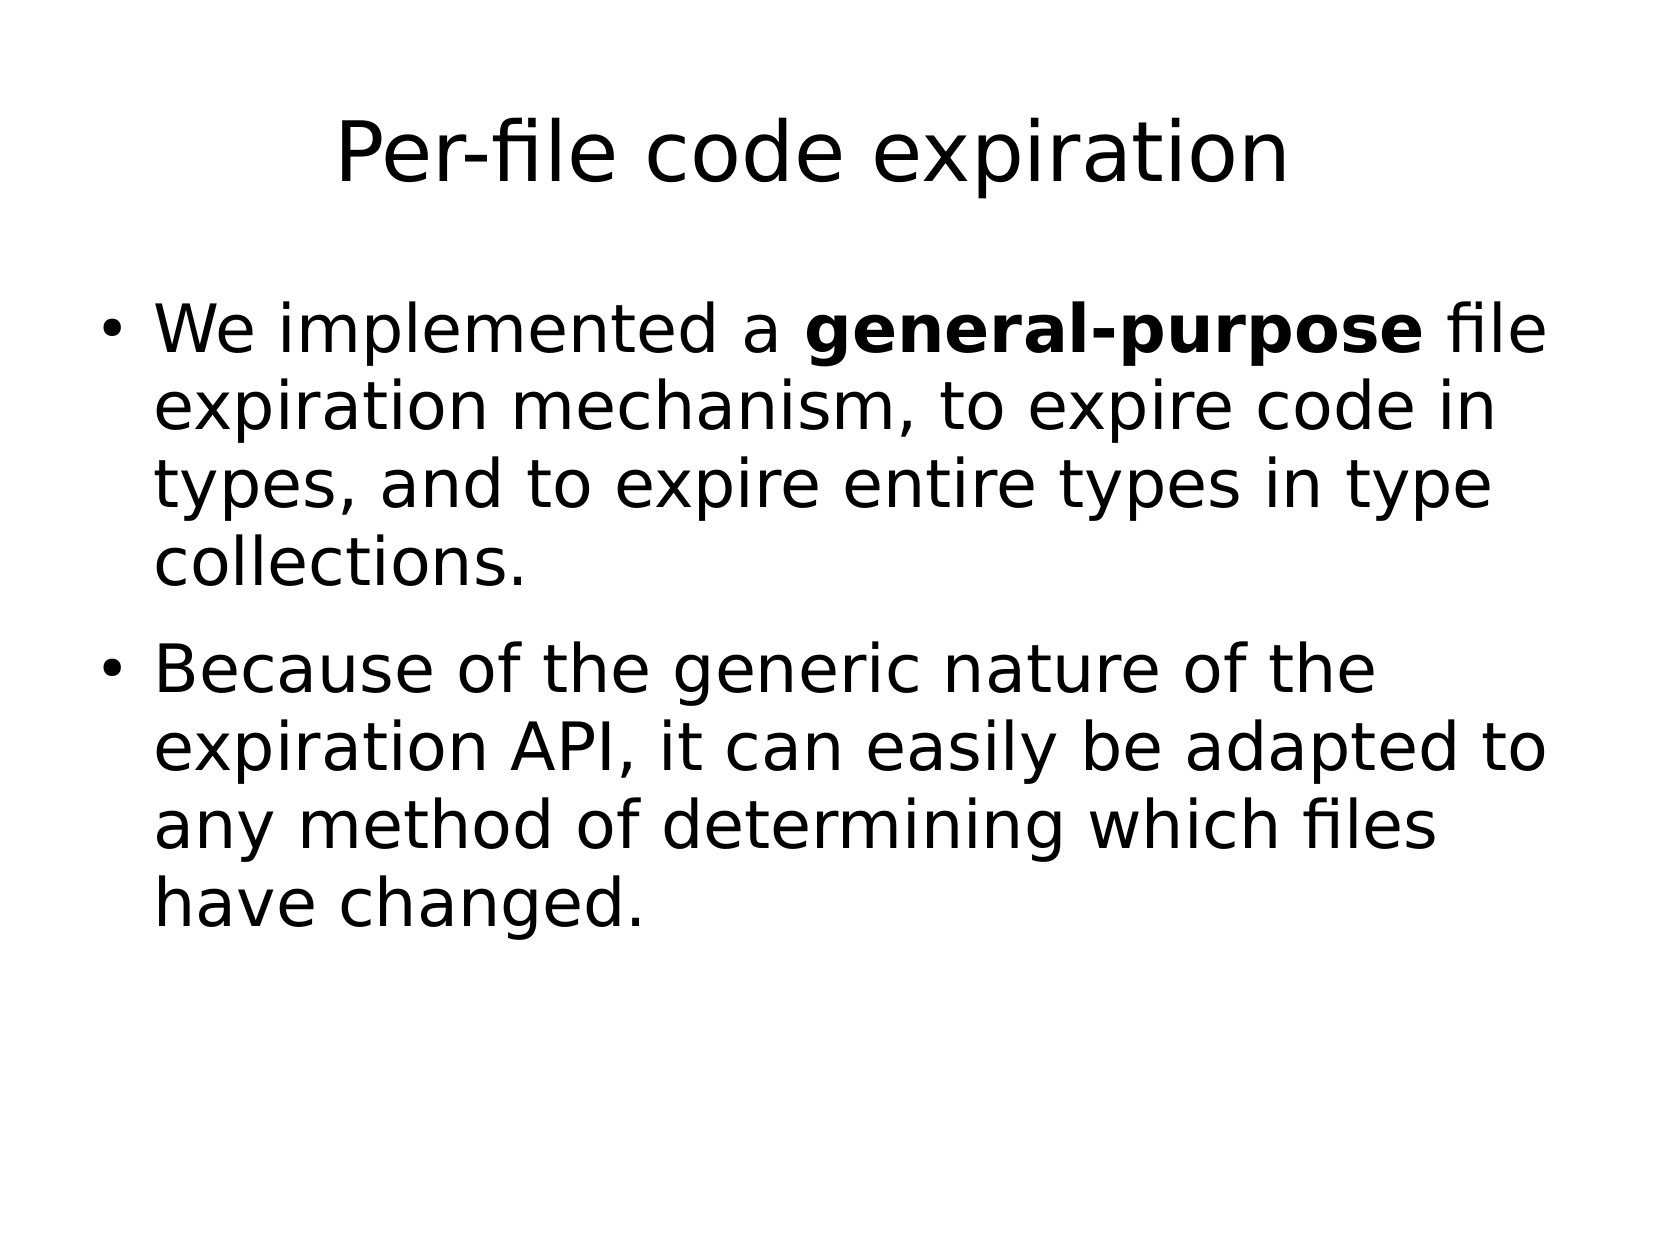

# Per-file code expiration
We implemented a general-purpose file expiration mechanism, to expire code in types, and to expire entire types in type collections.
Because of the generic nature of the expiration API, it can easily be adapted to any method of determining which files have changed.